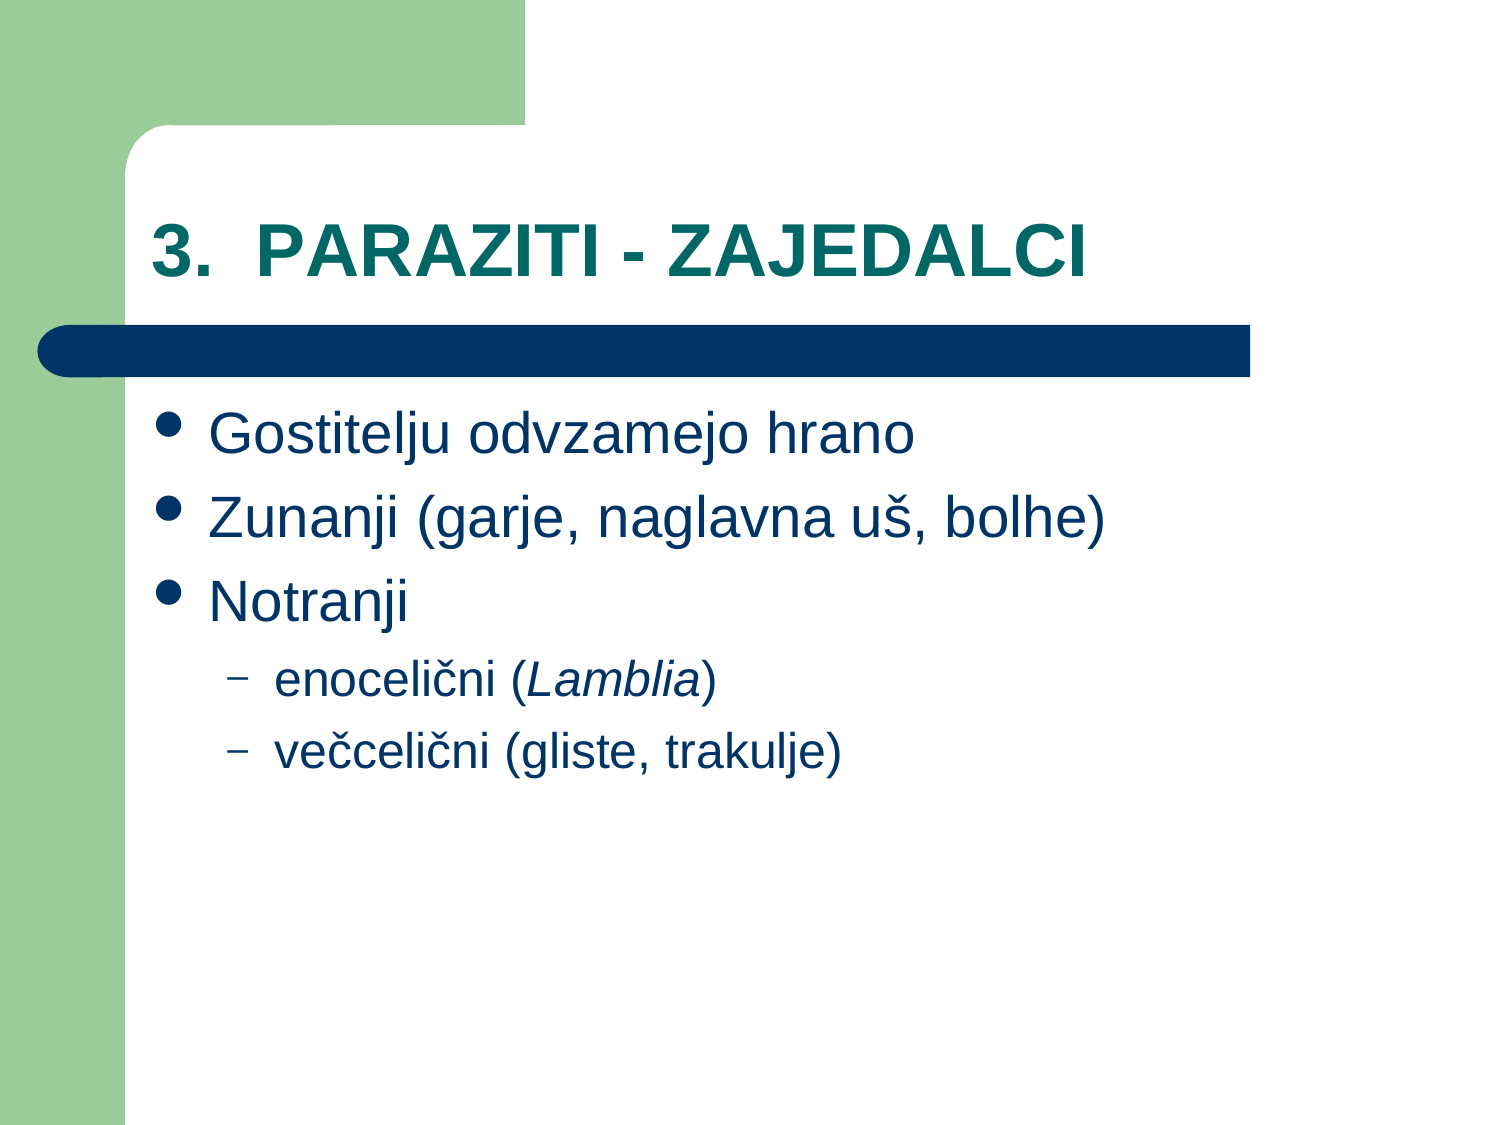

# 3. PARAZITI - ZAJEDALCI
Gostitelju odvzamejo hrano
Zunanji (garje, naglavna uš, bolhe)
Notranji
enocelični (Lamblia)
večcelični (gliste, trakulje)